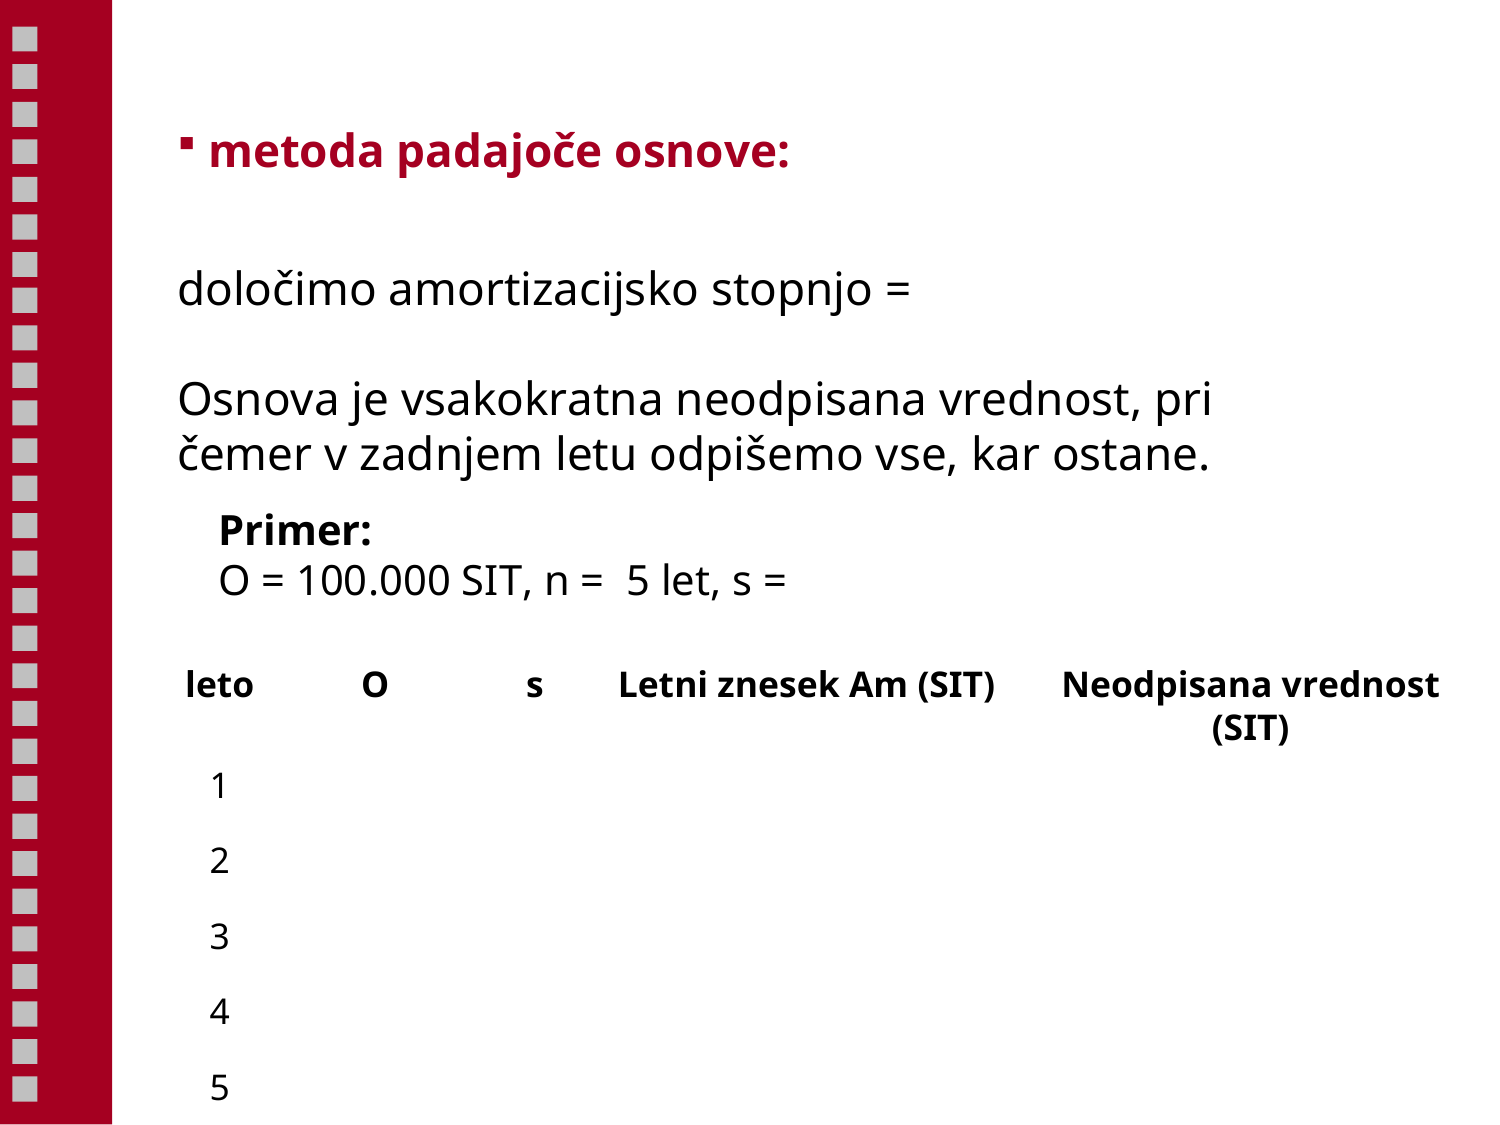

metoda padajoče osnove:
določimo amortizacijsko stopnjo =
Osnova je vsakokratna neodpisana vrednost, pri čemer v zadnjem letu odpišemo vse, kar ostane.
Primer:
O = 100.000 SIT, n = 5 let, s =
| leto | O | s | Letni znesek Am (SIT) | Neodpisana vrednost (SIT) |
| --- | --- | --- | --- | --- |
| 1 | | | | |
| 2 | | | | |
| 3 | | | | |
| 4 | | | | |
| 5 | | | | |